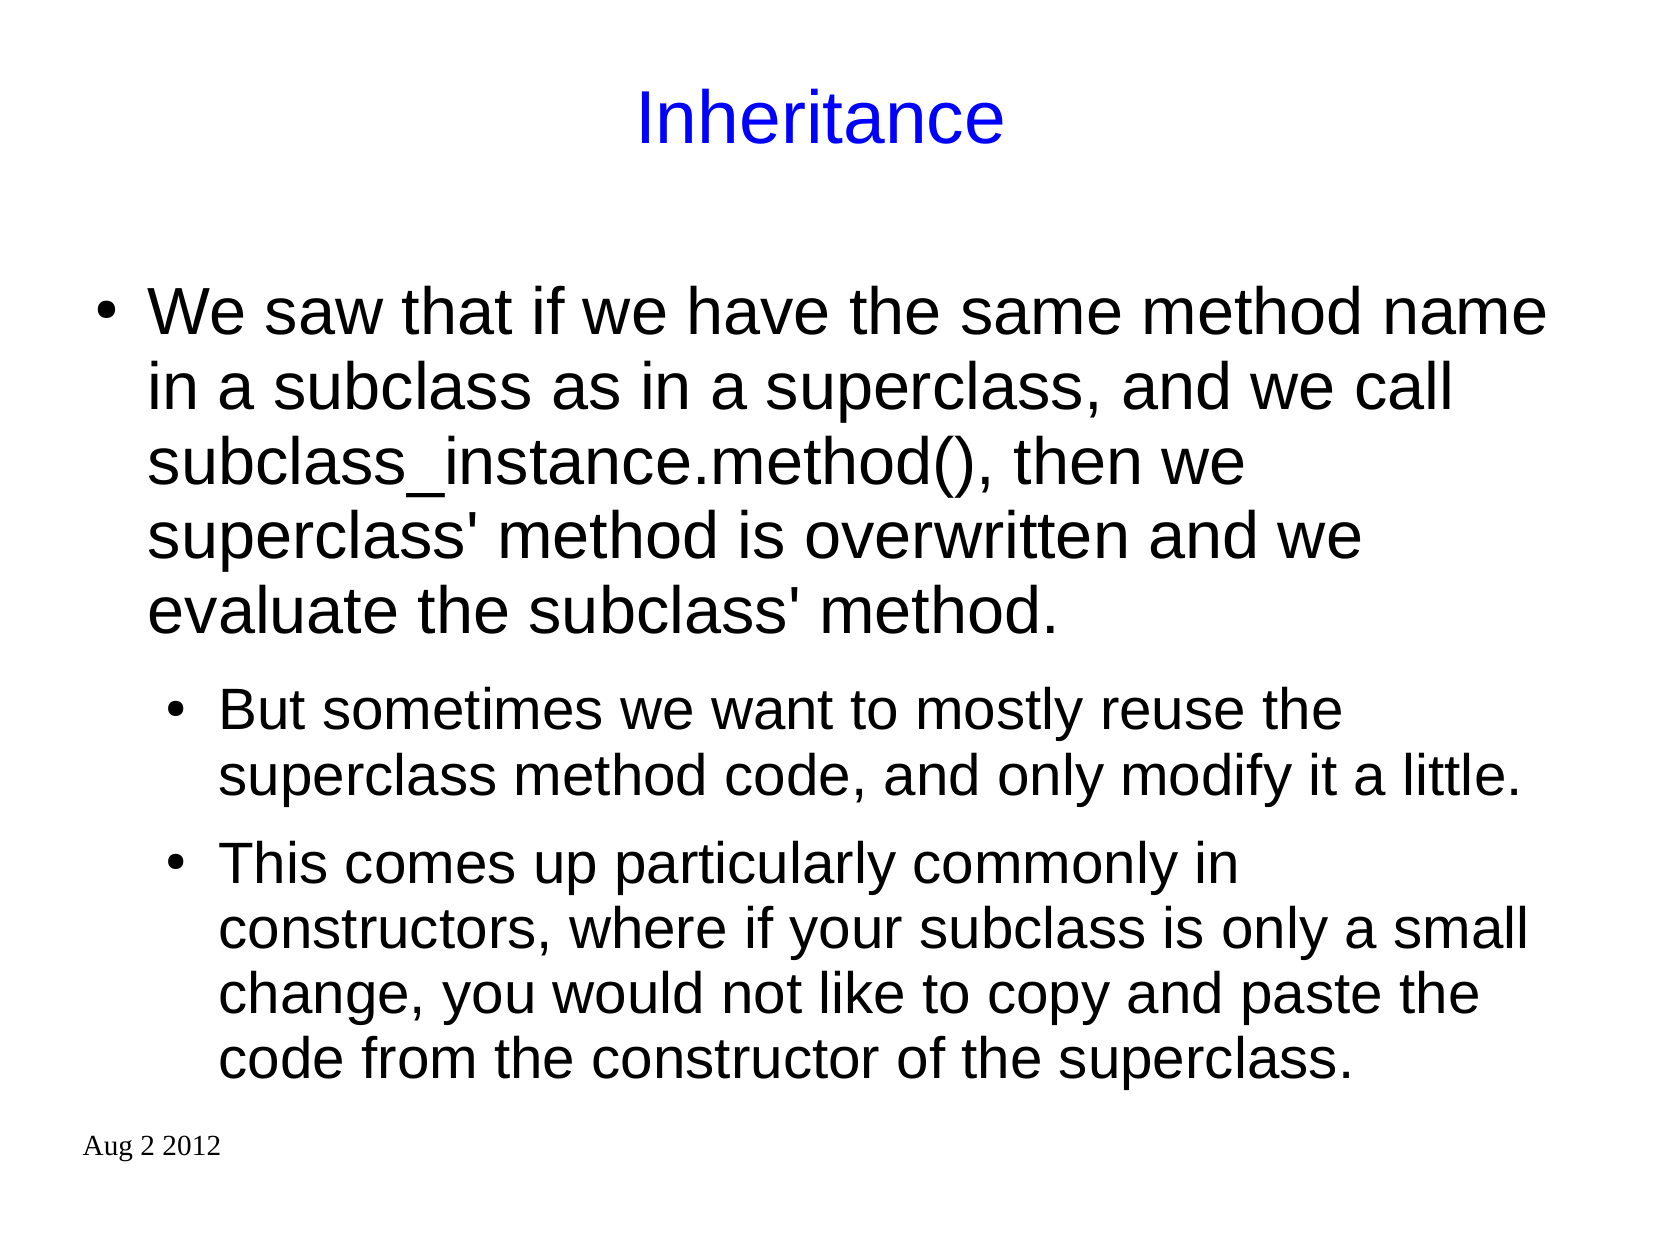

# Inheritance
We saw that if we have the same method name in a subclass as in a superclass, and we call subclass_instance.method(), then we superclass' method is overwritten and we evaluate the subclass' method.
But sometimes we want to mostly reuse the superclass method code, and only modify it a little.
This comes up particularly commonly in constructors, where if your subclass is only a small change, you would not like to copy and paste the code from the constructor of the superclass.
Aug 2 2012